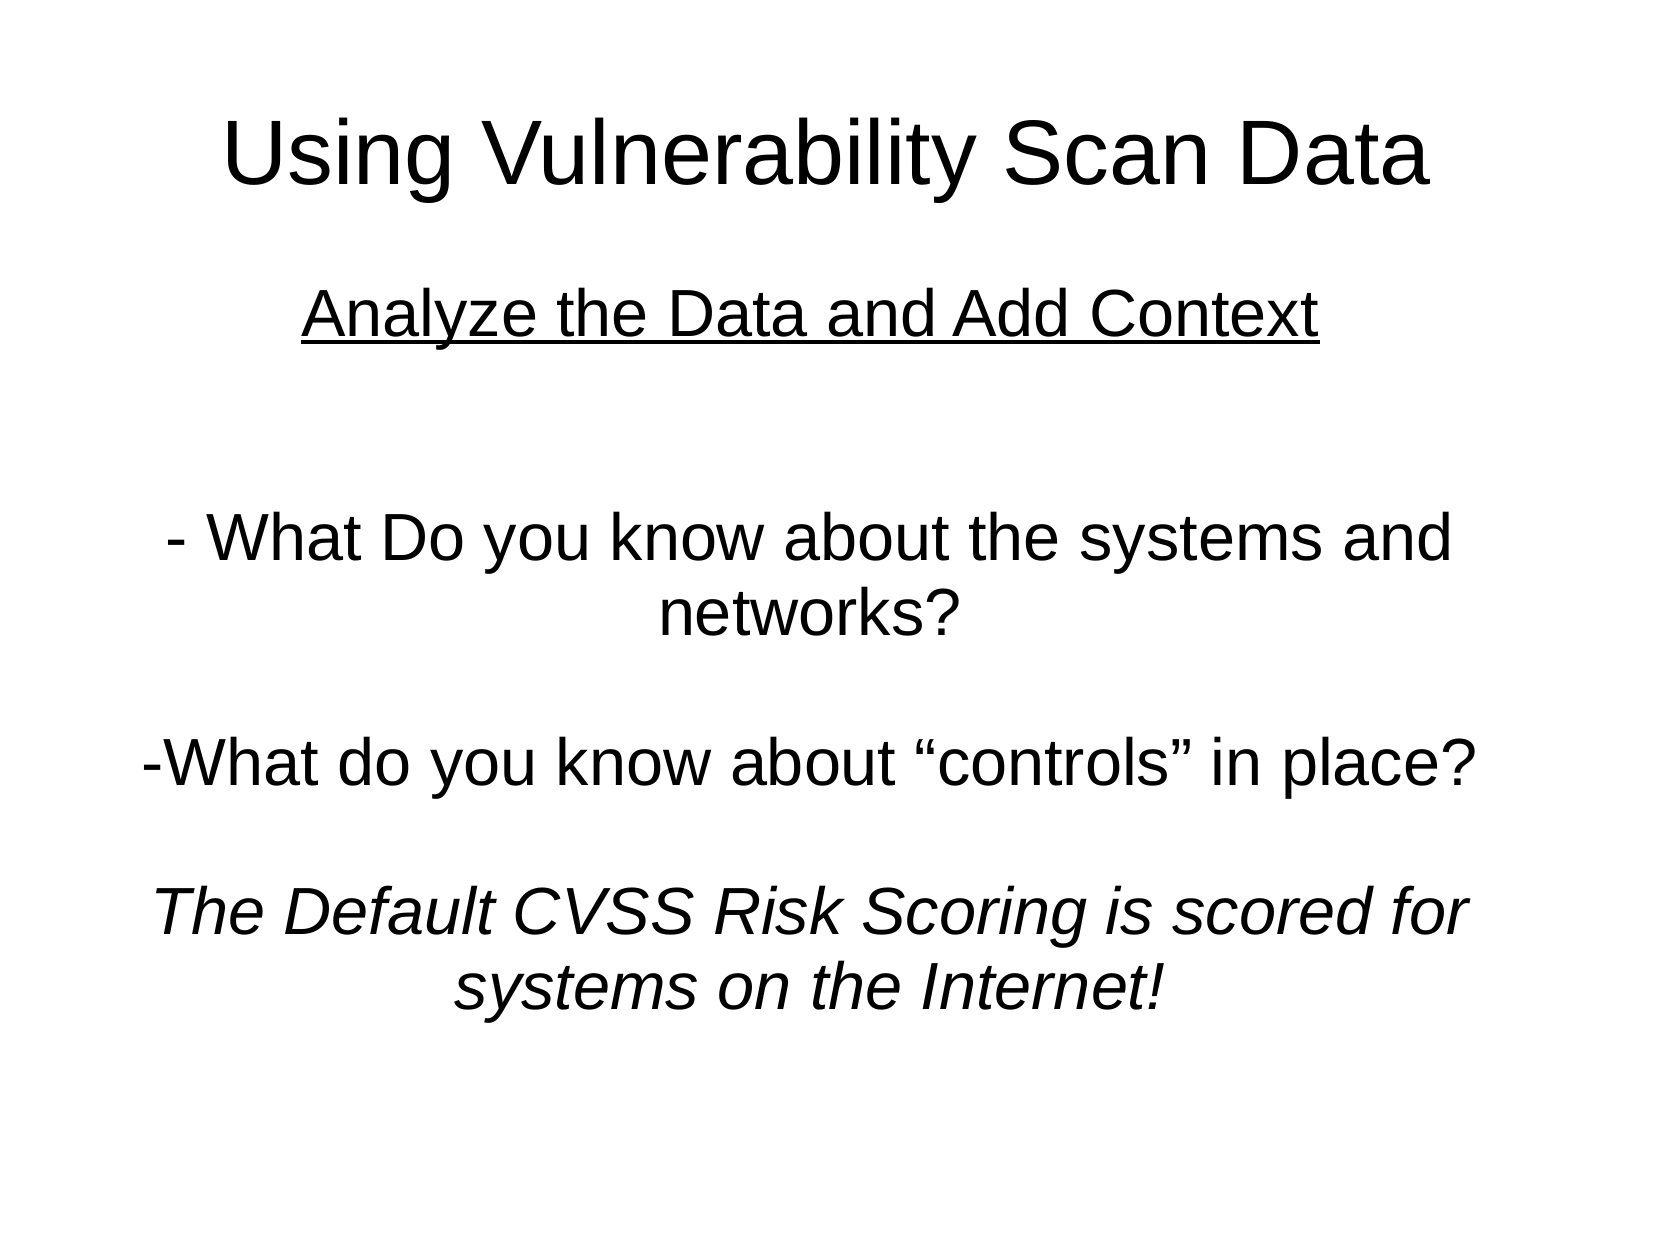

# Using Vulnerability Scan Data
Analyze the Data and Add Context
- What Do you know about the systems and networks?
-What do you know about “controls” in place?
The Default CVSS Risk Scoring is scored for systems on the Internet!